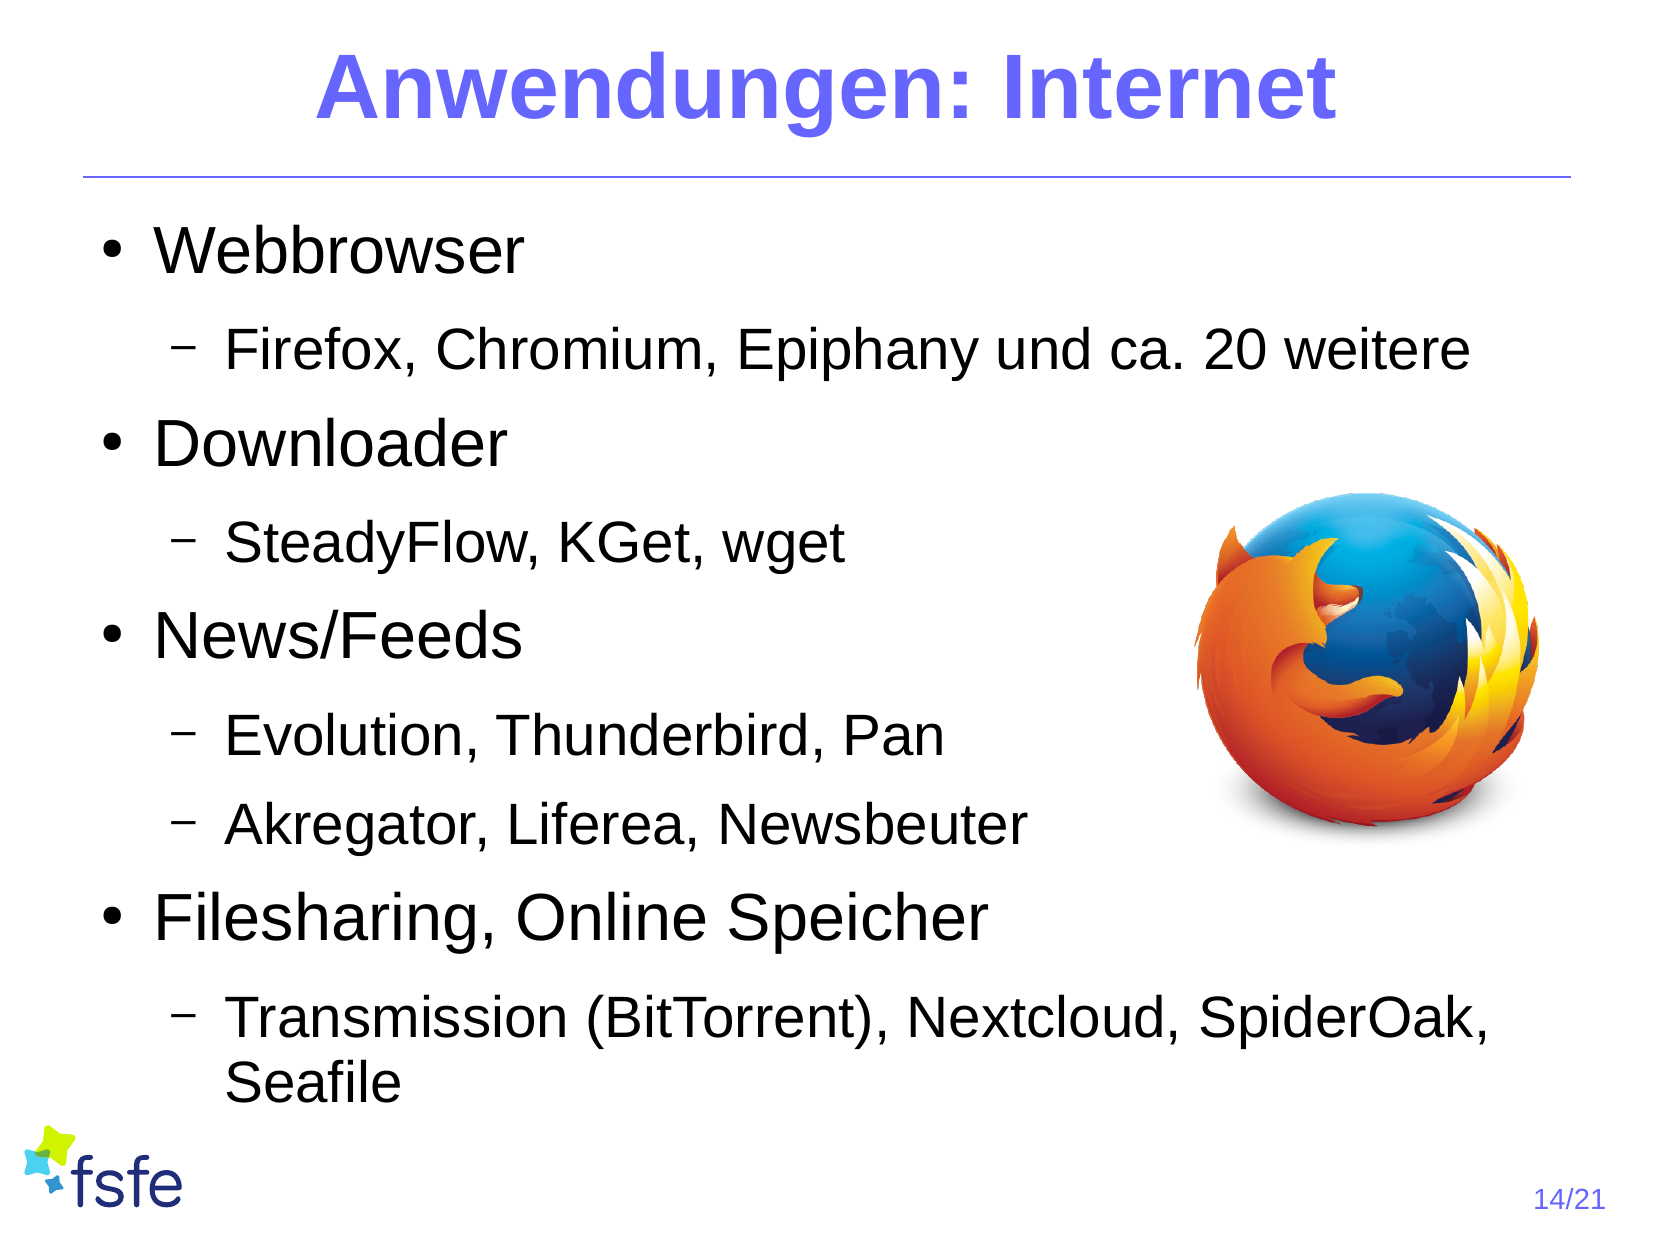

# Anwendungen: Internet
Webbrowser
Firefox, Chromium, Epiphany und ca. 20 weitere
Downloader
SteadyFlow, KGet, wget
News/Feeds
Evolution, Thunderbird, Pan
Akregator, Liferea, Newsbeuter
Filesharing, Online Speicher
Transmission (BitTorrent), Nextcloud, SpiderOak, Seafile
14